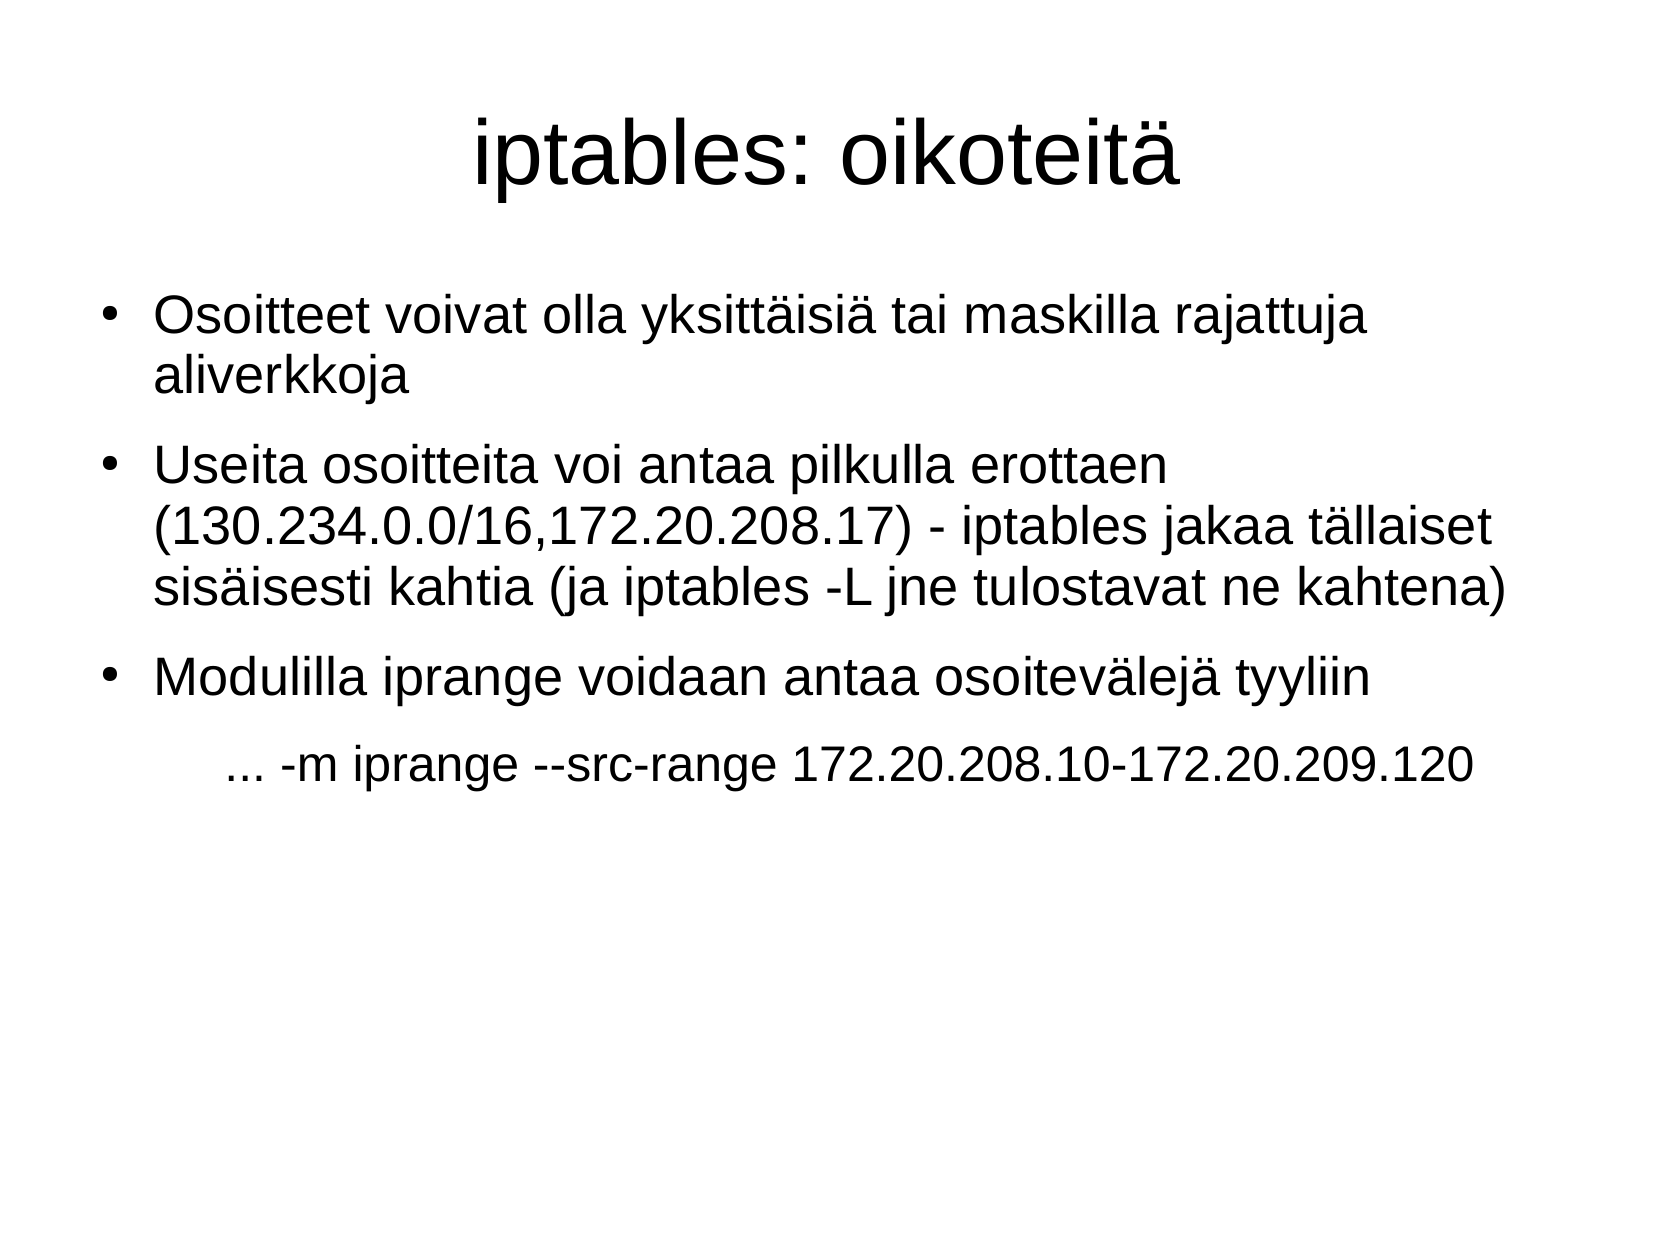

# iptables: oikoteitä
Osoitteet voivat olla yksittäisiä tai maskilla rajattuja aliverkkoja
Useita osoitteita voi antaa pilkulla erottaen (130.234.0.0/16,172.20.208.17) - iptables jakaa tällaiset sisäisesti kahtia (ja iptables -L jne tulostavat ne kahtena)
Modulilla iprange voidaan antaa osoitevälejä tyyliin
... -m iprange --src-range 172.20.208.10-172.20.209.120